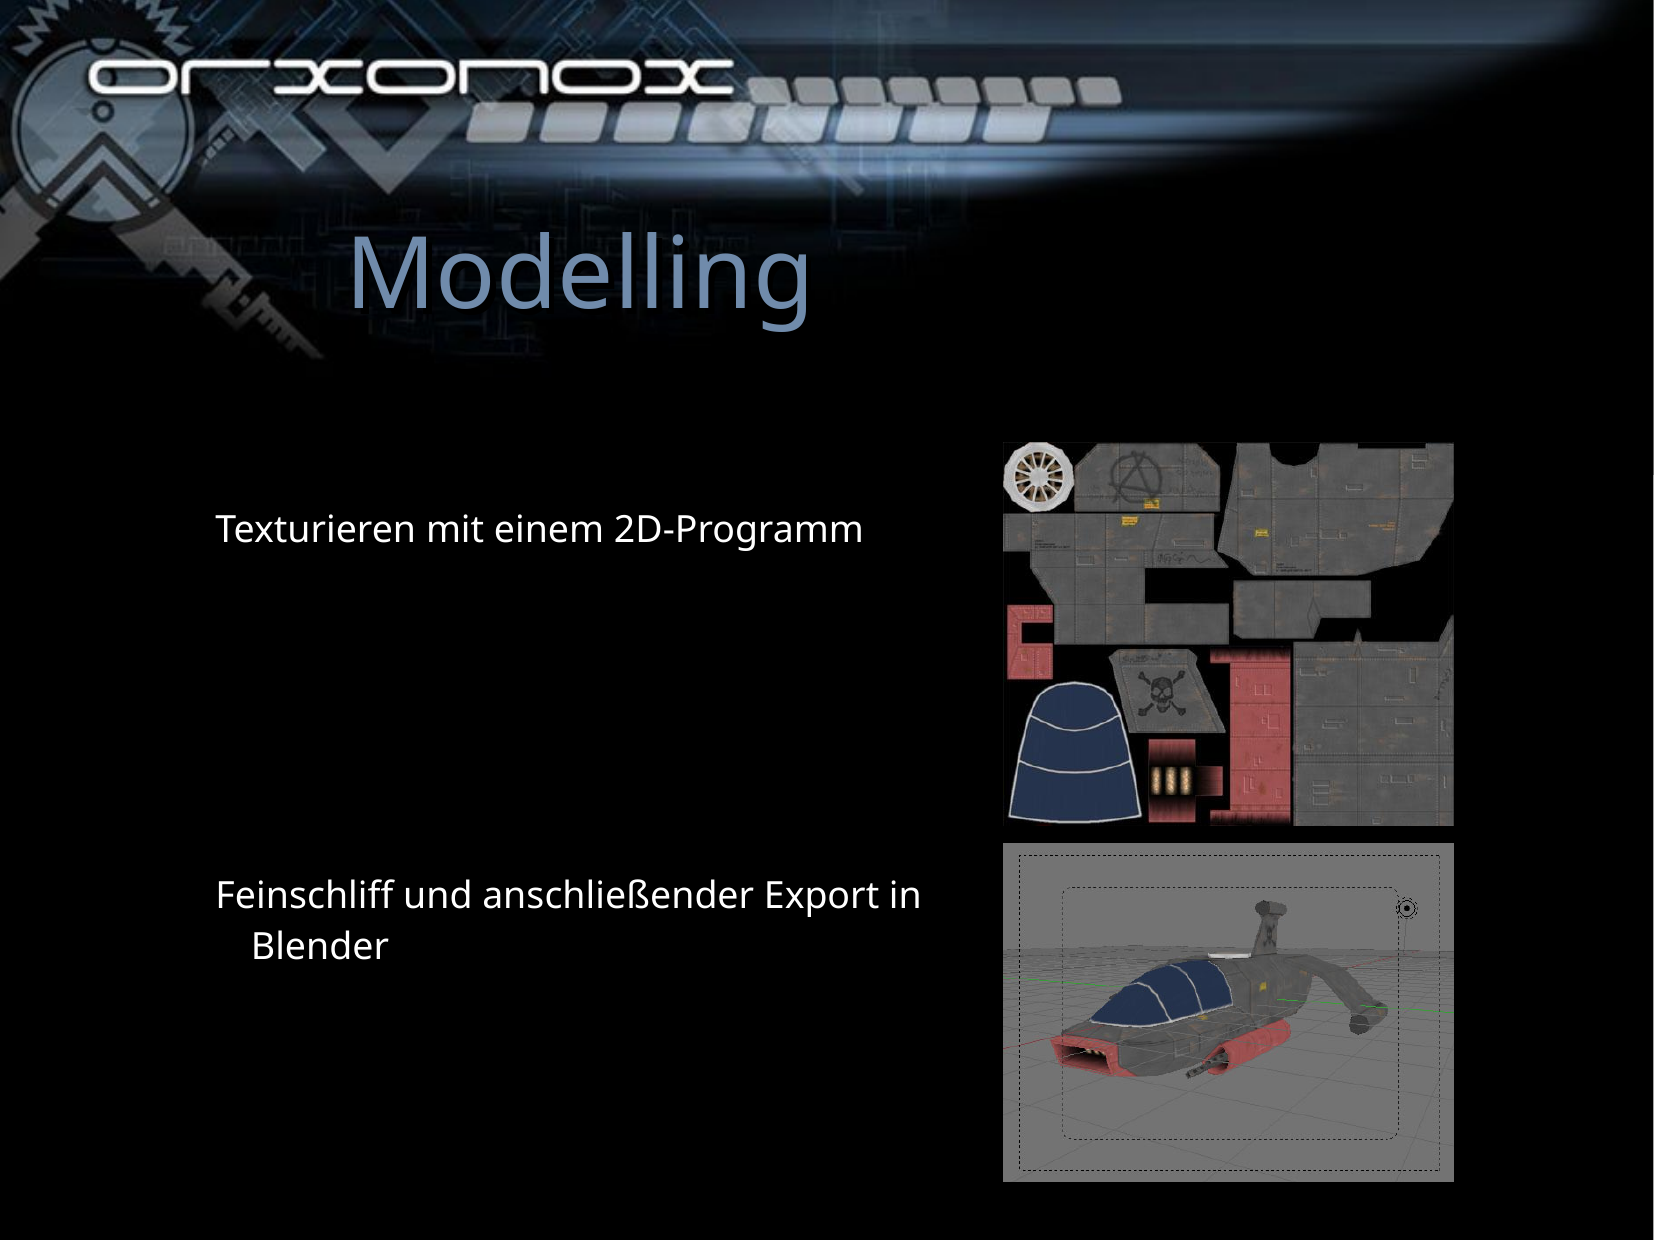

Modelling
# Texturieren mit einem 2D-Programm
Feinschliff und anschließender Export in Blender